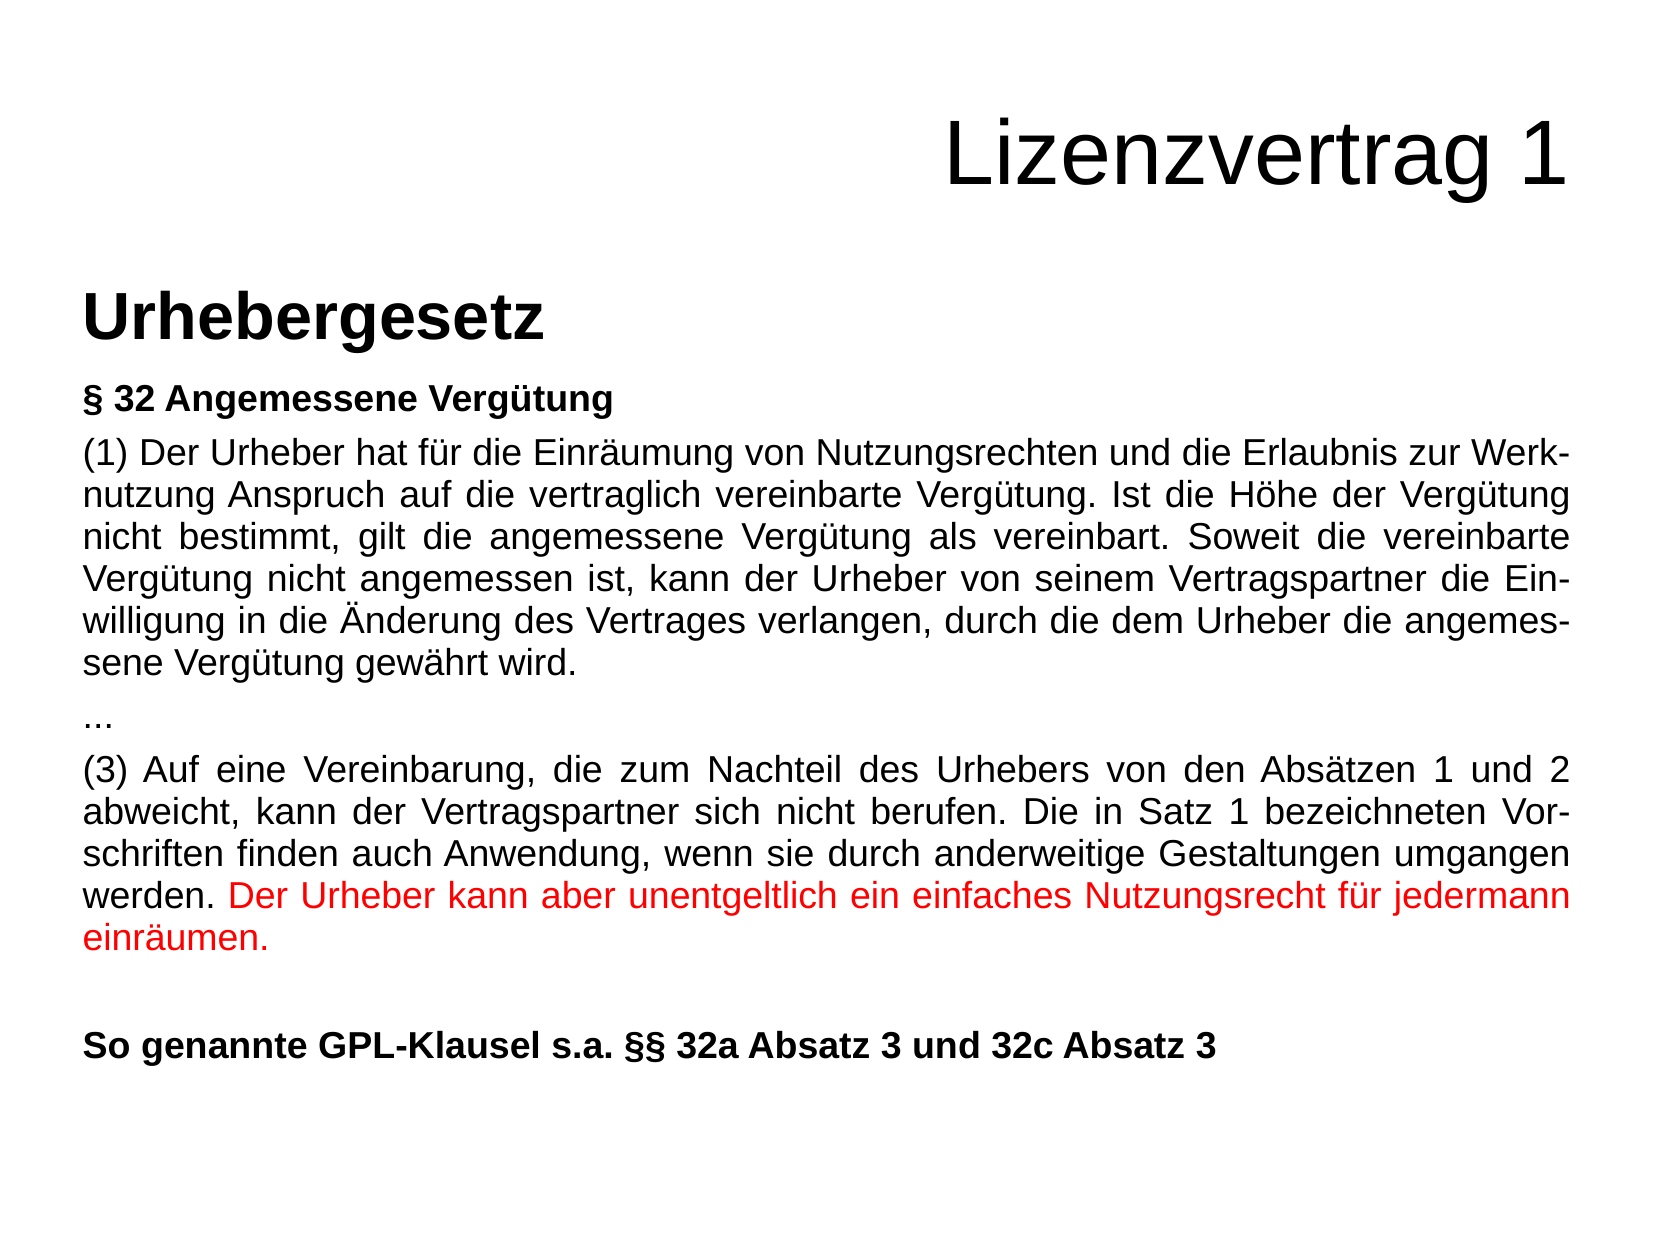

# Lizenzvertrag 1
Urhebergesetz
§ 32 Angemessene Vergütung
(1) Der Urheber hat für die Einräumung von Nutzungsrechten und die Erlaubnis zur Werk-nutzung Anspruch auf die vertraglich vereinbarte Vergütung. Ist die Höhe der Vergütung nicht bestimmt, gilt die angemessene Vergütung als vereinbart. Soweit die vereinbarte Vergütung nicht angemessen ist, kann der Urheber von seinem Vertragspartner die Ein-willigung in die Änderung des Vertrages verlangen, durch die dem Urheber die angemes-sene Vergütung gewährt wird.
...
(3) Auf eine Vereinbarung, die zum Nachteil des Urhebers von den Absätzen 1 und 2 abweicht, kann der Vertragspartner sich nicht berufen. Die in Satz 1 bezeichneten Vor-schriften finden auch Anwendung, wenn sie durch anderweitige Gestaltungen umgangen werden. Der Urheber kann aber unentgeltlich ein einfaches Nutzungsrecht für jedermann einräumen.
So genannte GPL-Klausel s.a. §§ 32a Absatz 3 und 32c Absatz 3